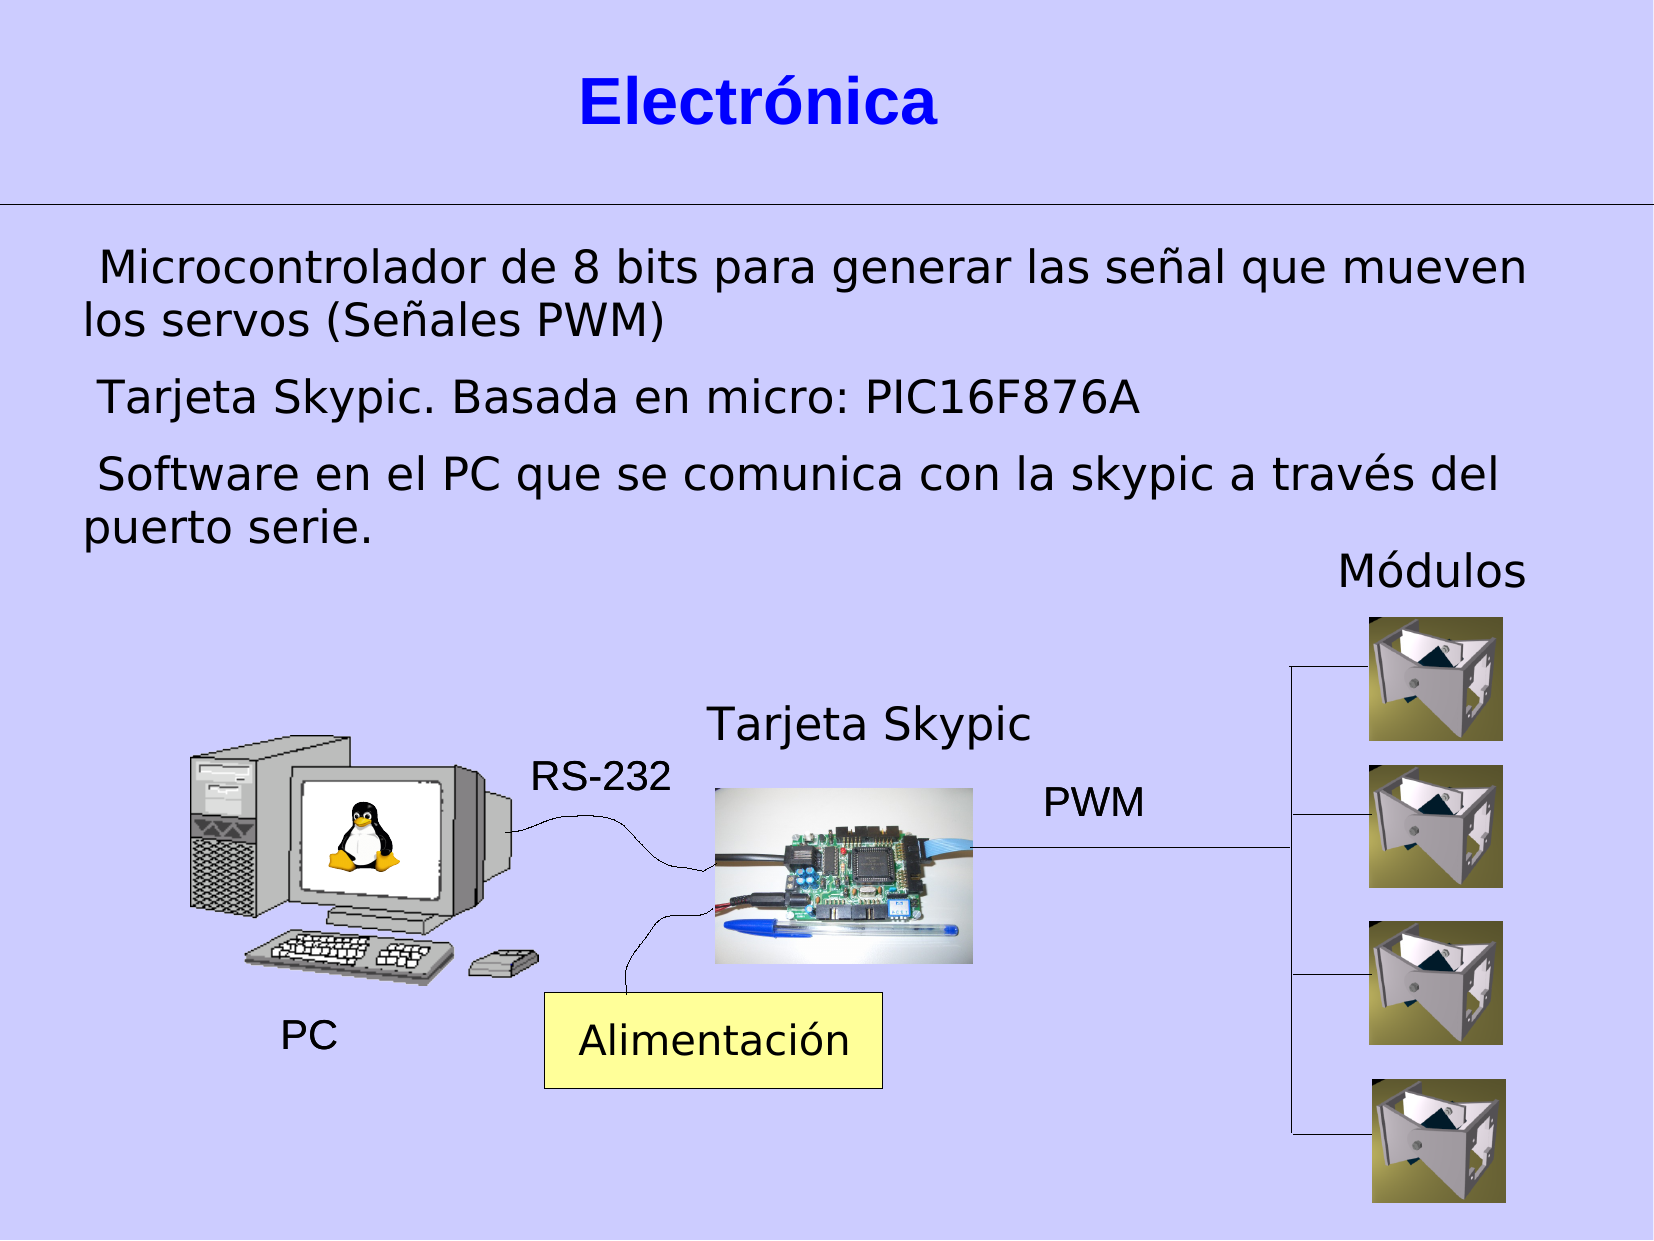

# Electrónica
 Microcontrolador de 8 bits para generar las señal que mueven los servos (Señales PWM)
 Tarjeta Skypic. Basada en micro: PIC16F876A
 Software en el PC que se comunica con la skypic a través del puerto serie.
Módulos
Tarjeta Skypic
RS-232
RS-232
PWM
PWM
PC
PC
Power supply
Alimentación